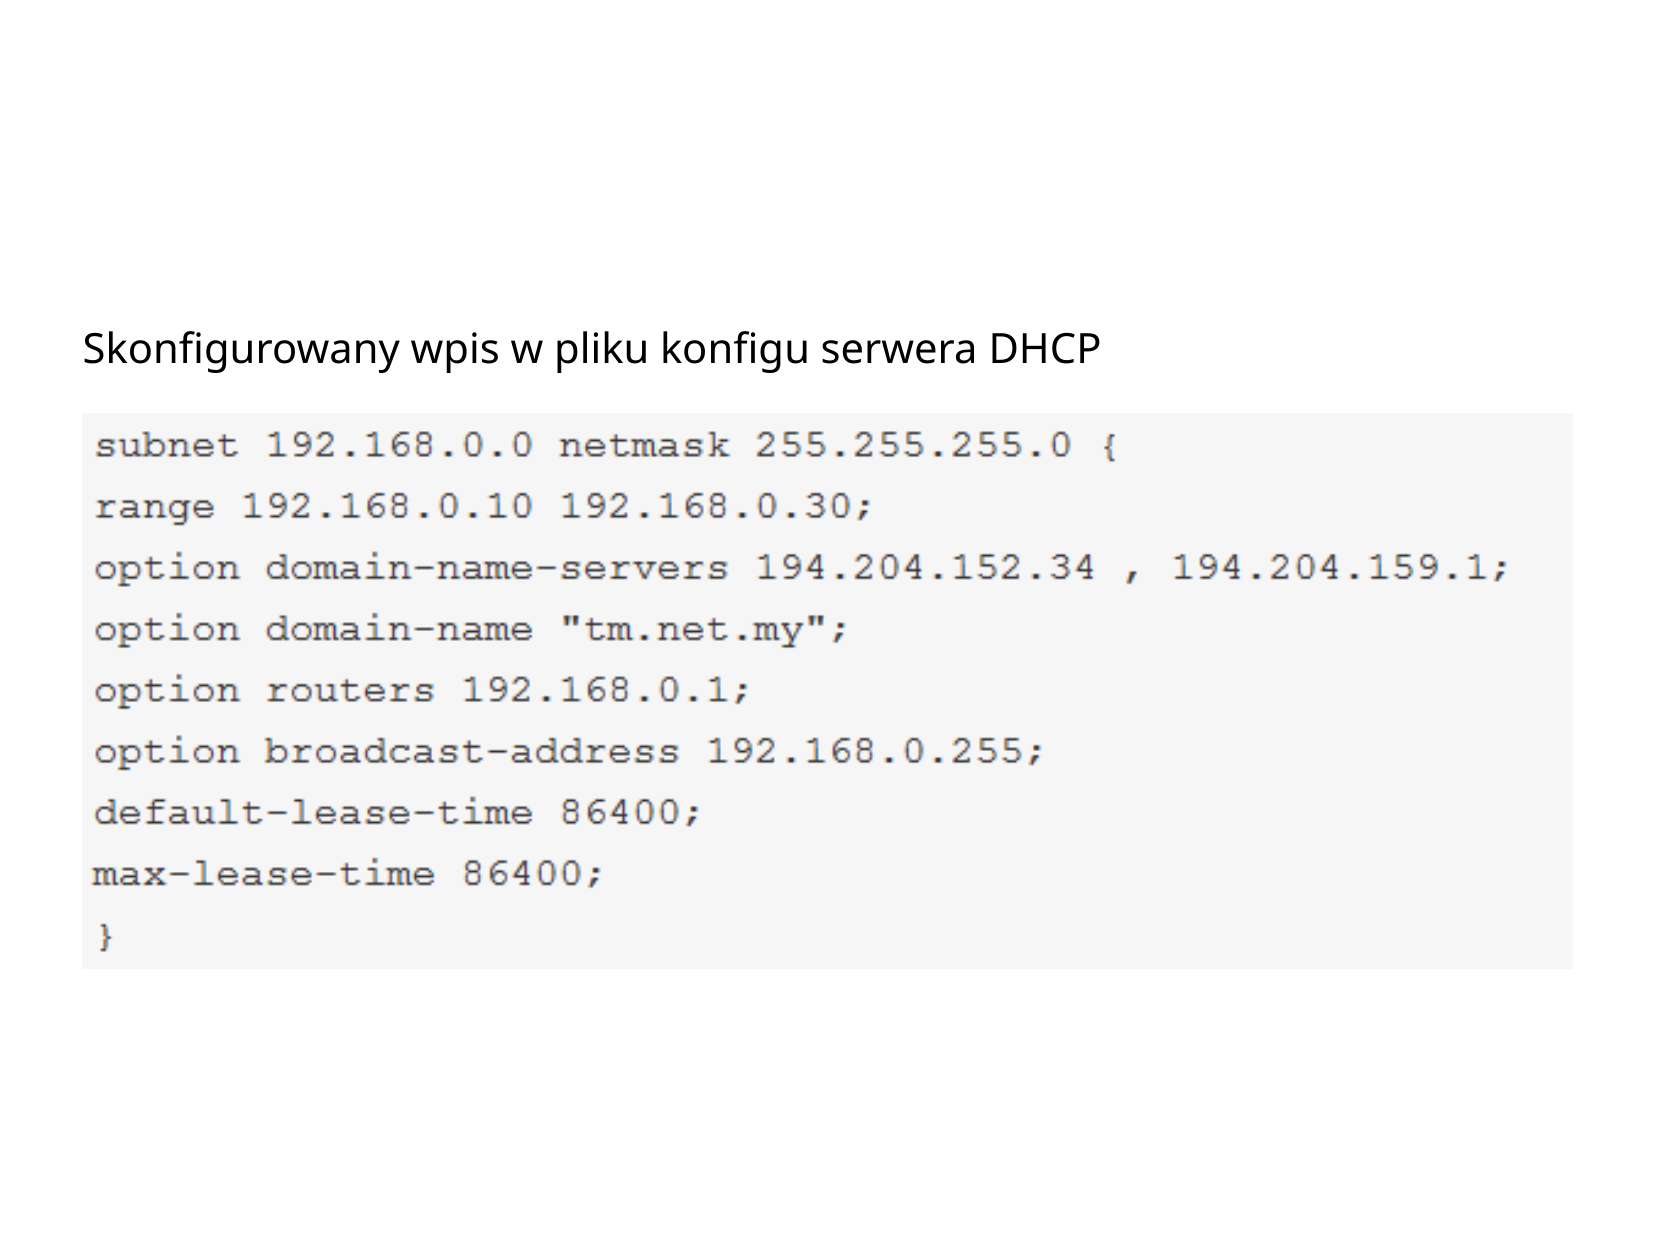

# Konfiguracja DHCP
Skonfigurowany wpis w pliku konfigu serwera DHCP /etc/dhcp3/dhcpd.conf: